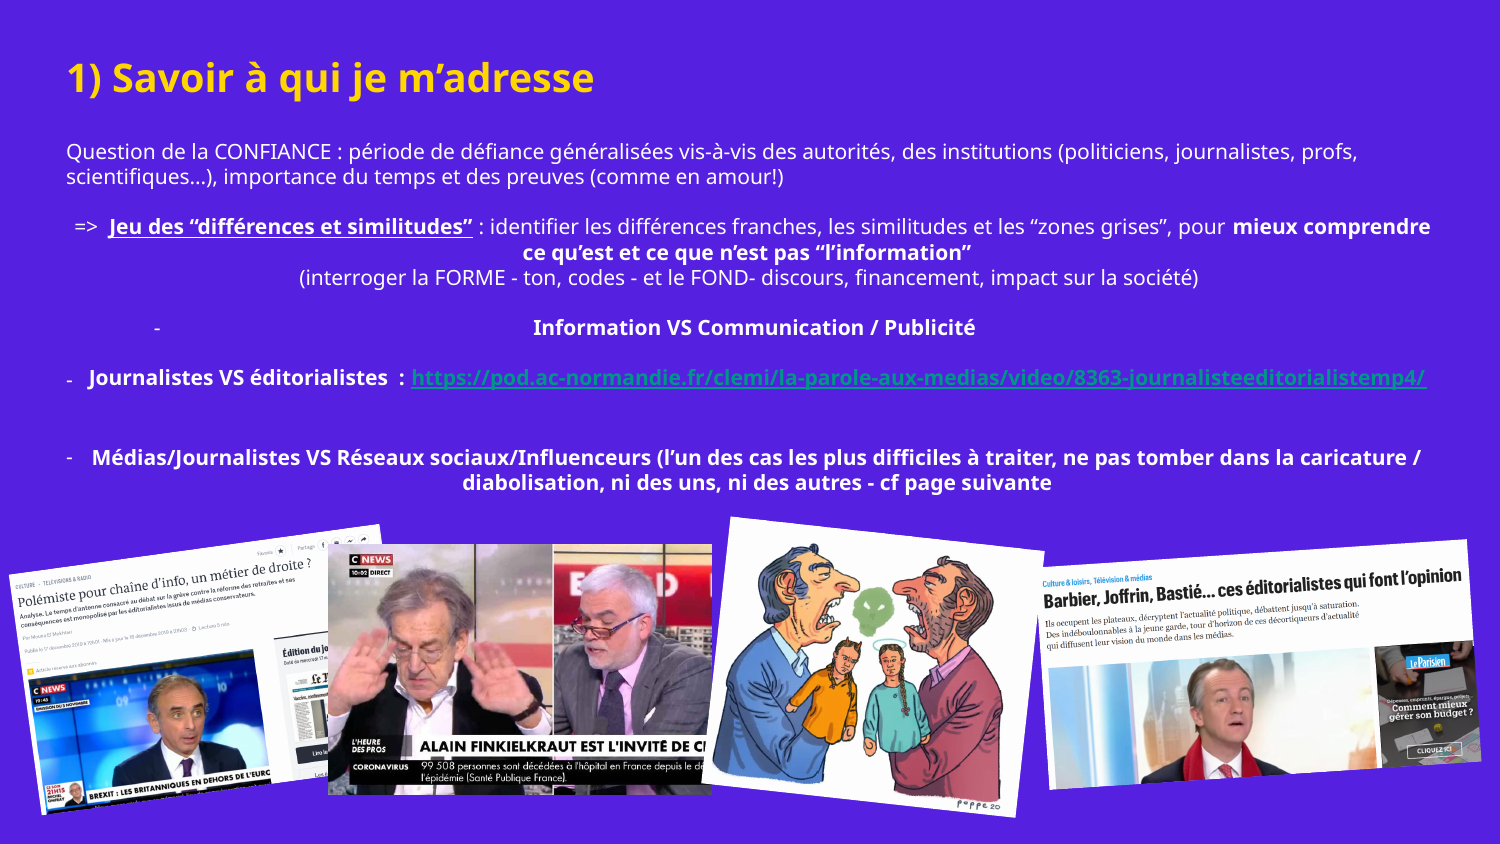

# 1) Savoir à qui je m’adresse
Question de la CONFIANCE : période de défiance généralisées vis-à-vis des autorités, des institutions (politiciens, journalistes, profs, scientifiques…), importance du temps et des preuves (comme en amour!)
 => Jeu des “différences et similitudes” : identifier les différences franches, les similitudes et les “zones grises”, pour mieux comprendre ce qu’est et ce que n’est pas “l’information”
(interroger la FORME - ton, codes - et le FOND- discours, financement, impact sur la société)
Information VS Communication / Publicité
Journalistes VS éditorialistes : https://pod.ac-normandie.fr/clemi/la-parole-aux-medias/video/8363-journalisteeditorialistemp4/
Médias/Journalistes VS Réseaux sociaux/Influenceurs (l’un des cas les plus difficiles à traiter, ne pas tomber dans la caricature / diabolisation, ni des uns, ni des autres - cf page suivante